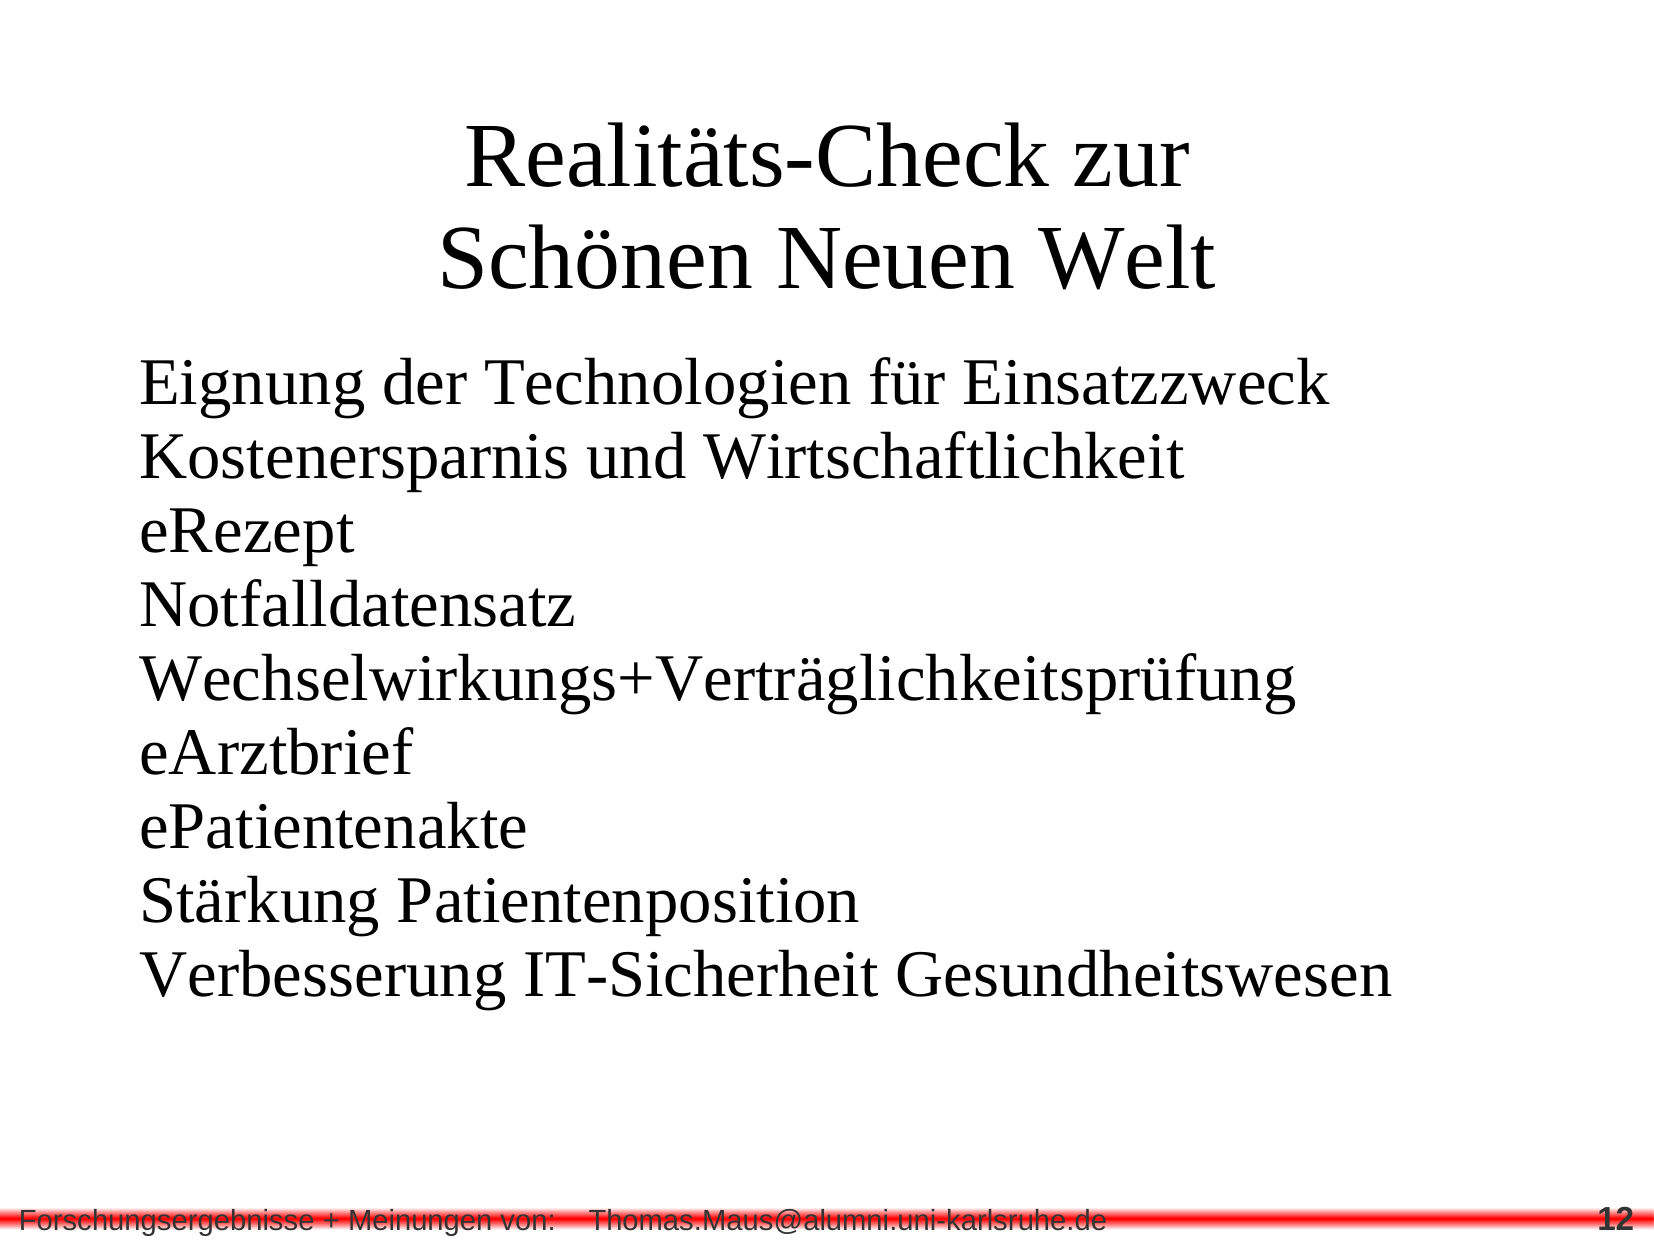

# Realitäts-Check zur Schönen Neuen Welt
Eignung der Technologien für Einsatzzweck
Kostenersparnis und Wirtschaftlichkeit
eRezept
Notfalldatensatz
Wechselwirkungs+Verträglichkeitsprüfung
eArztbrief
ePatientenakte
Stärkung Patientenposition
Verbesserung IT-Sicherheit Gesundheitswesen